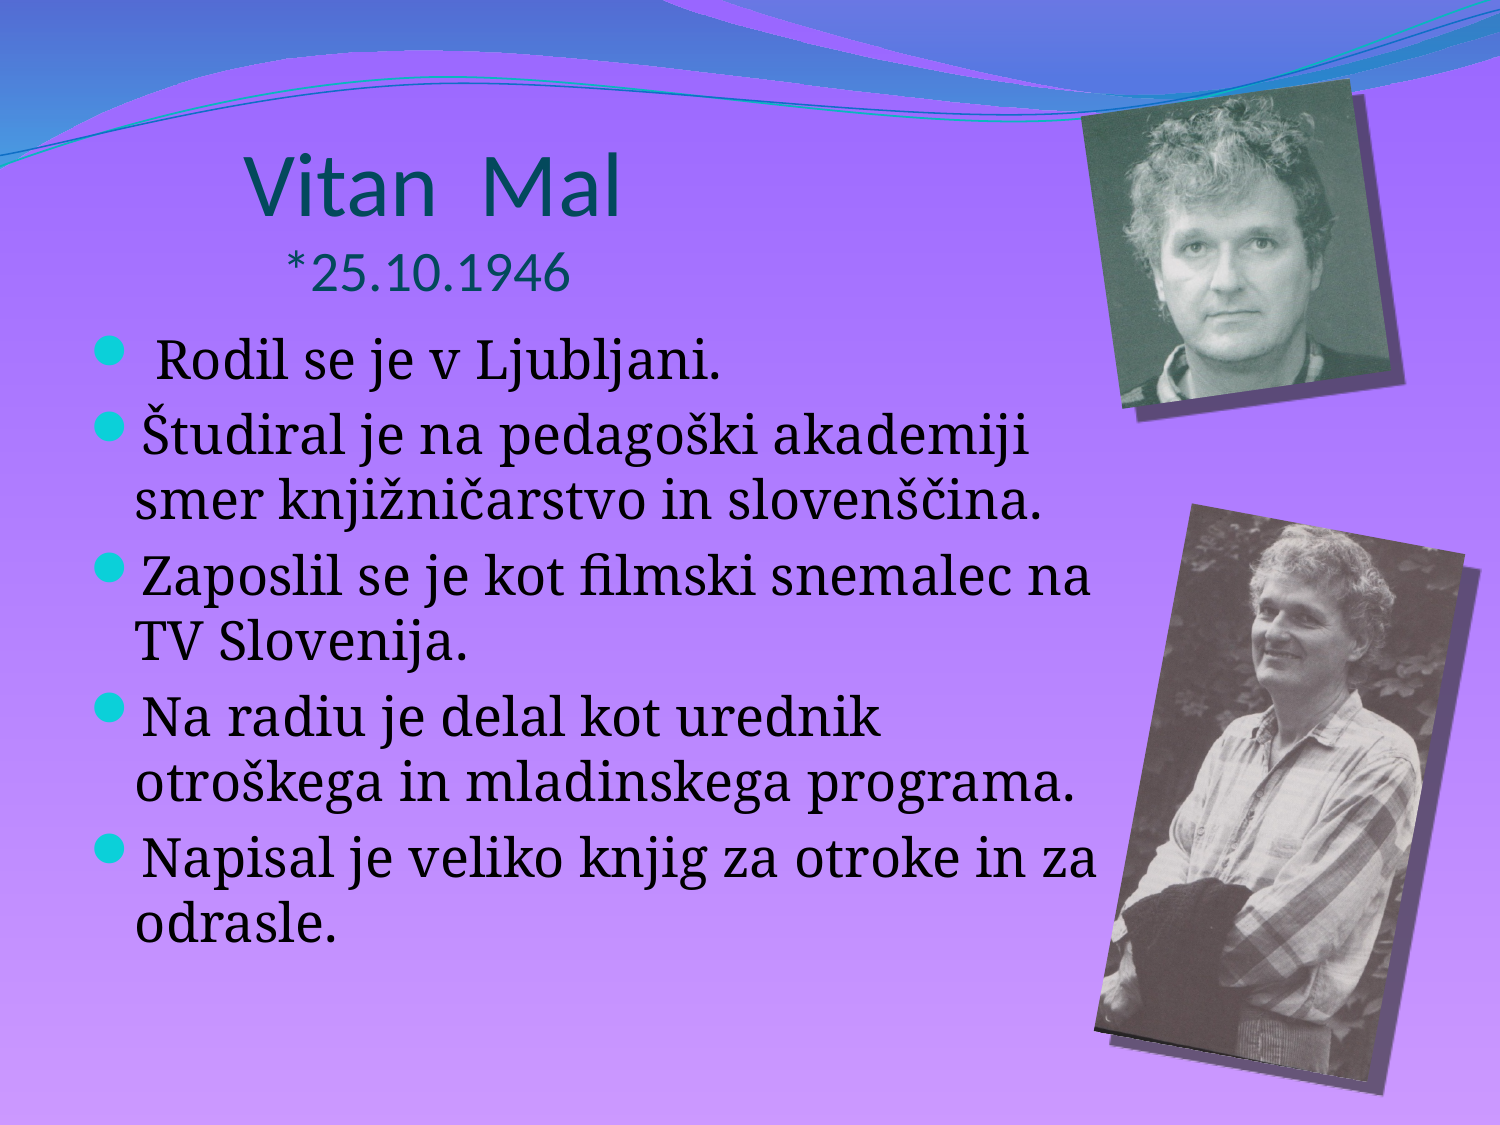

# Vitan Mal *25.10.1946
 Rodil se je v Ljubljani.
Študiral je na pedagoški akademiji smer knjižničarstvo in slovenščina.
Zaposlil se je kot filmski snemalec na TV Slovenija.
Na radiu je delal kot urednik otroškega in mladinskega programa.
Napisal je veliko knjig za otroke in za odrasle.